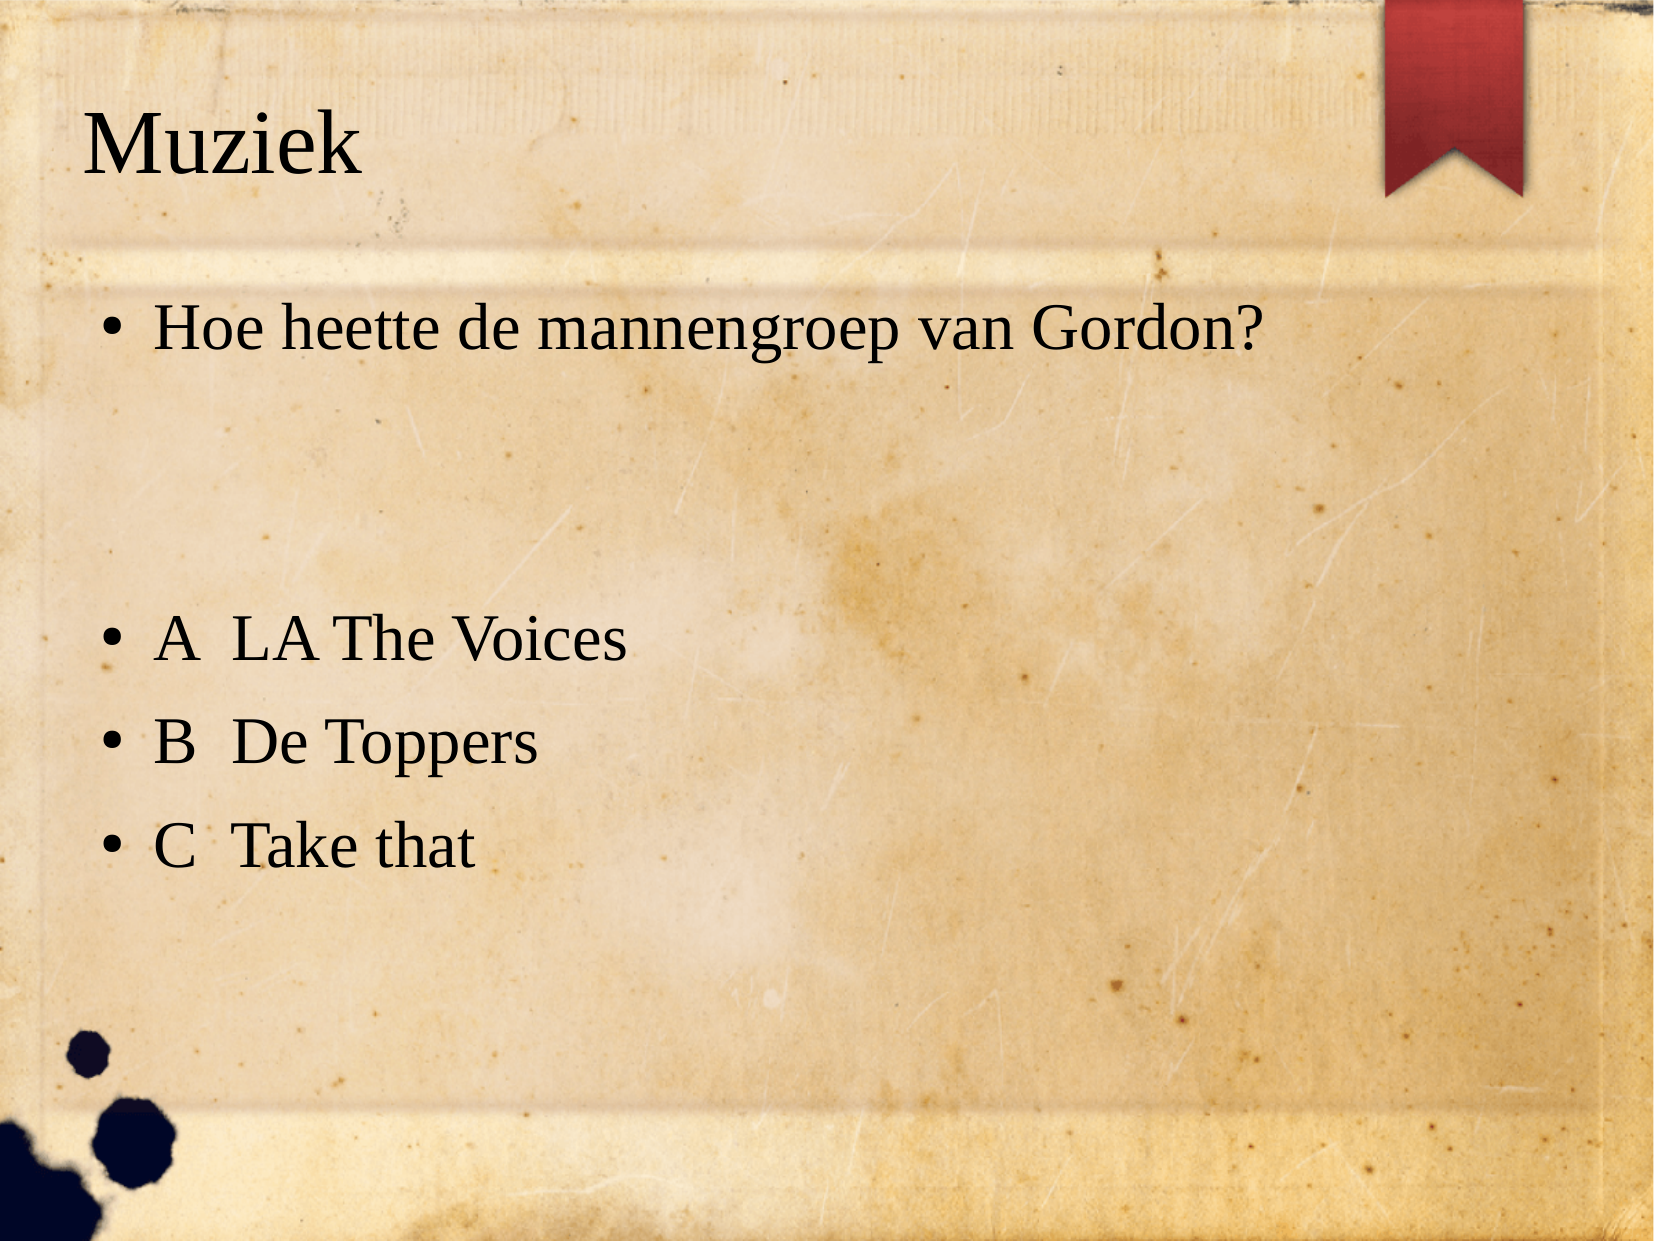

# Muziek
Hoe heette de mannengroep van Gordon?
A LA The Voices
B De Toppers
C Take that